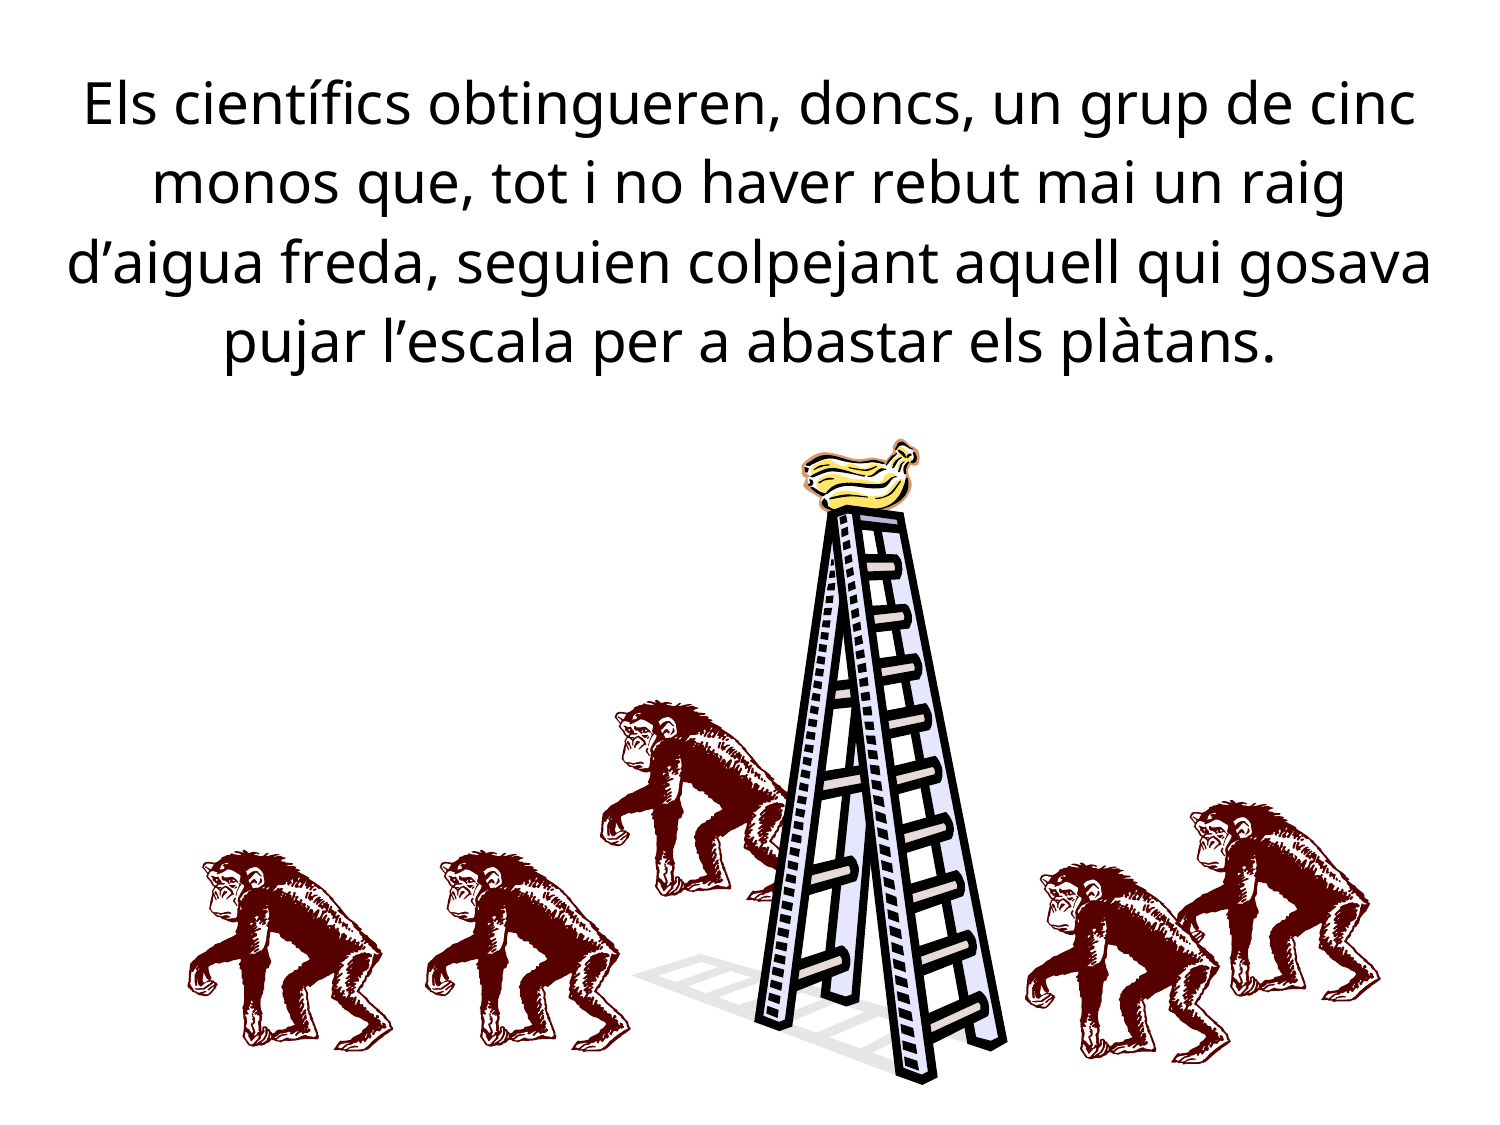

Els científics obtingueren, doncs, un grup de cinc monos que, tot i no haver rebut mai un raig d’aigua freda, seguien colpejant aquell qui gosava pujar l’escala per a abastar els plàtans.